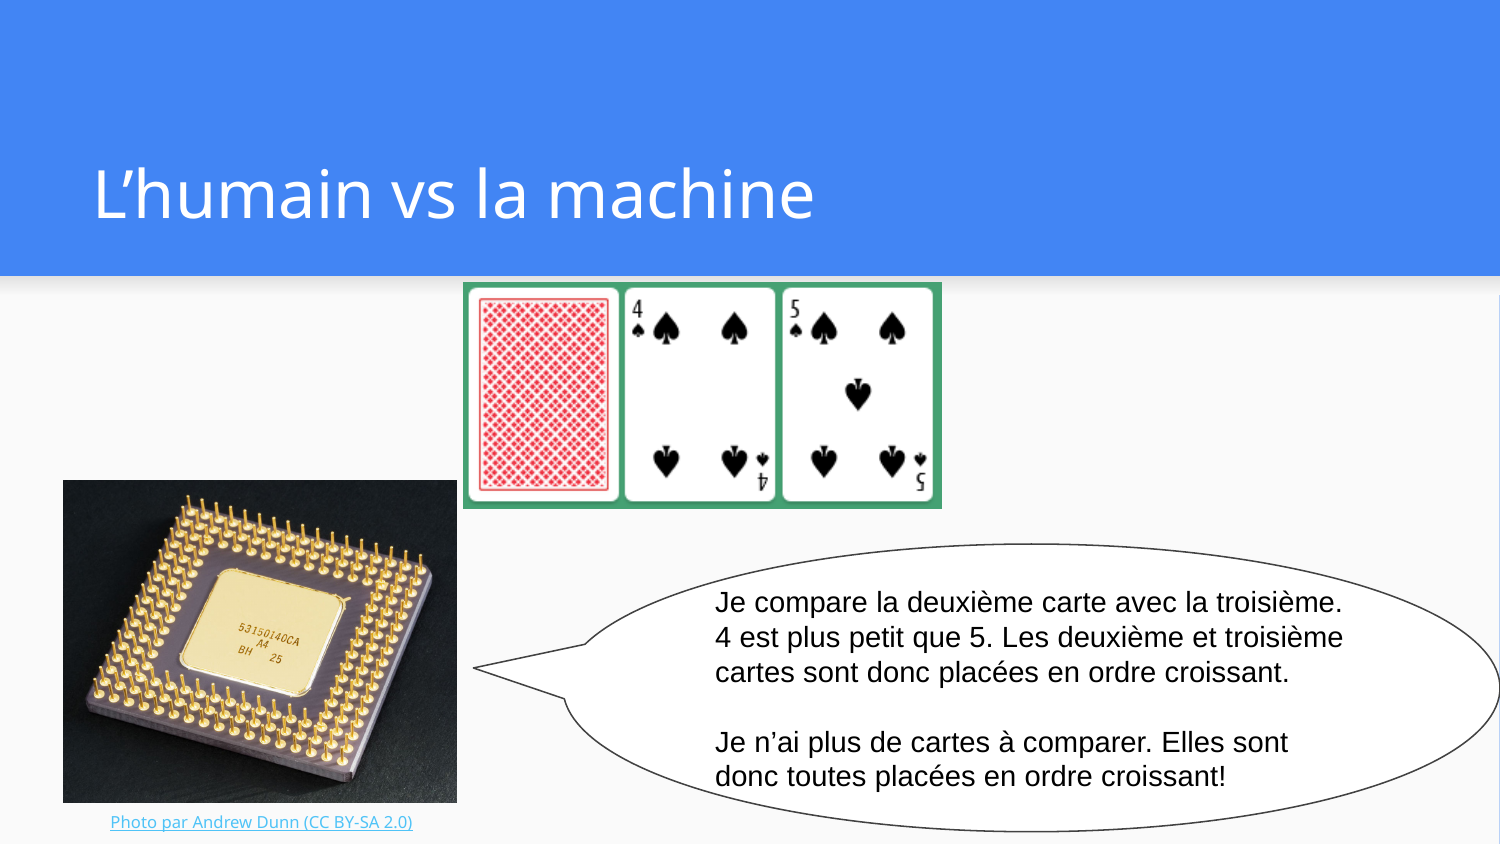

# L’humain vs la machine
Je compare la deuxième carte avec la troisième. 4 est plus petit que 5. Les deuxième et troisième cartes sont donc placées en ordre croissant.
Je n’ai plus de cartes à comparer. Elles sont donc toutes placées en ordre croissant!
Photo par Andrew Dunn (CC BY-SA 2.0)